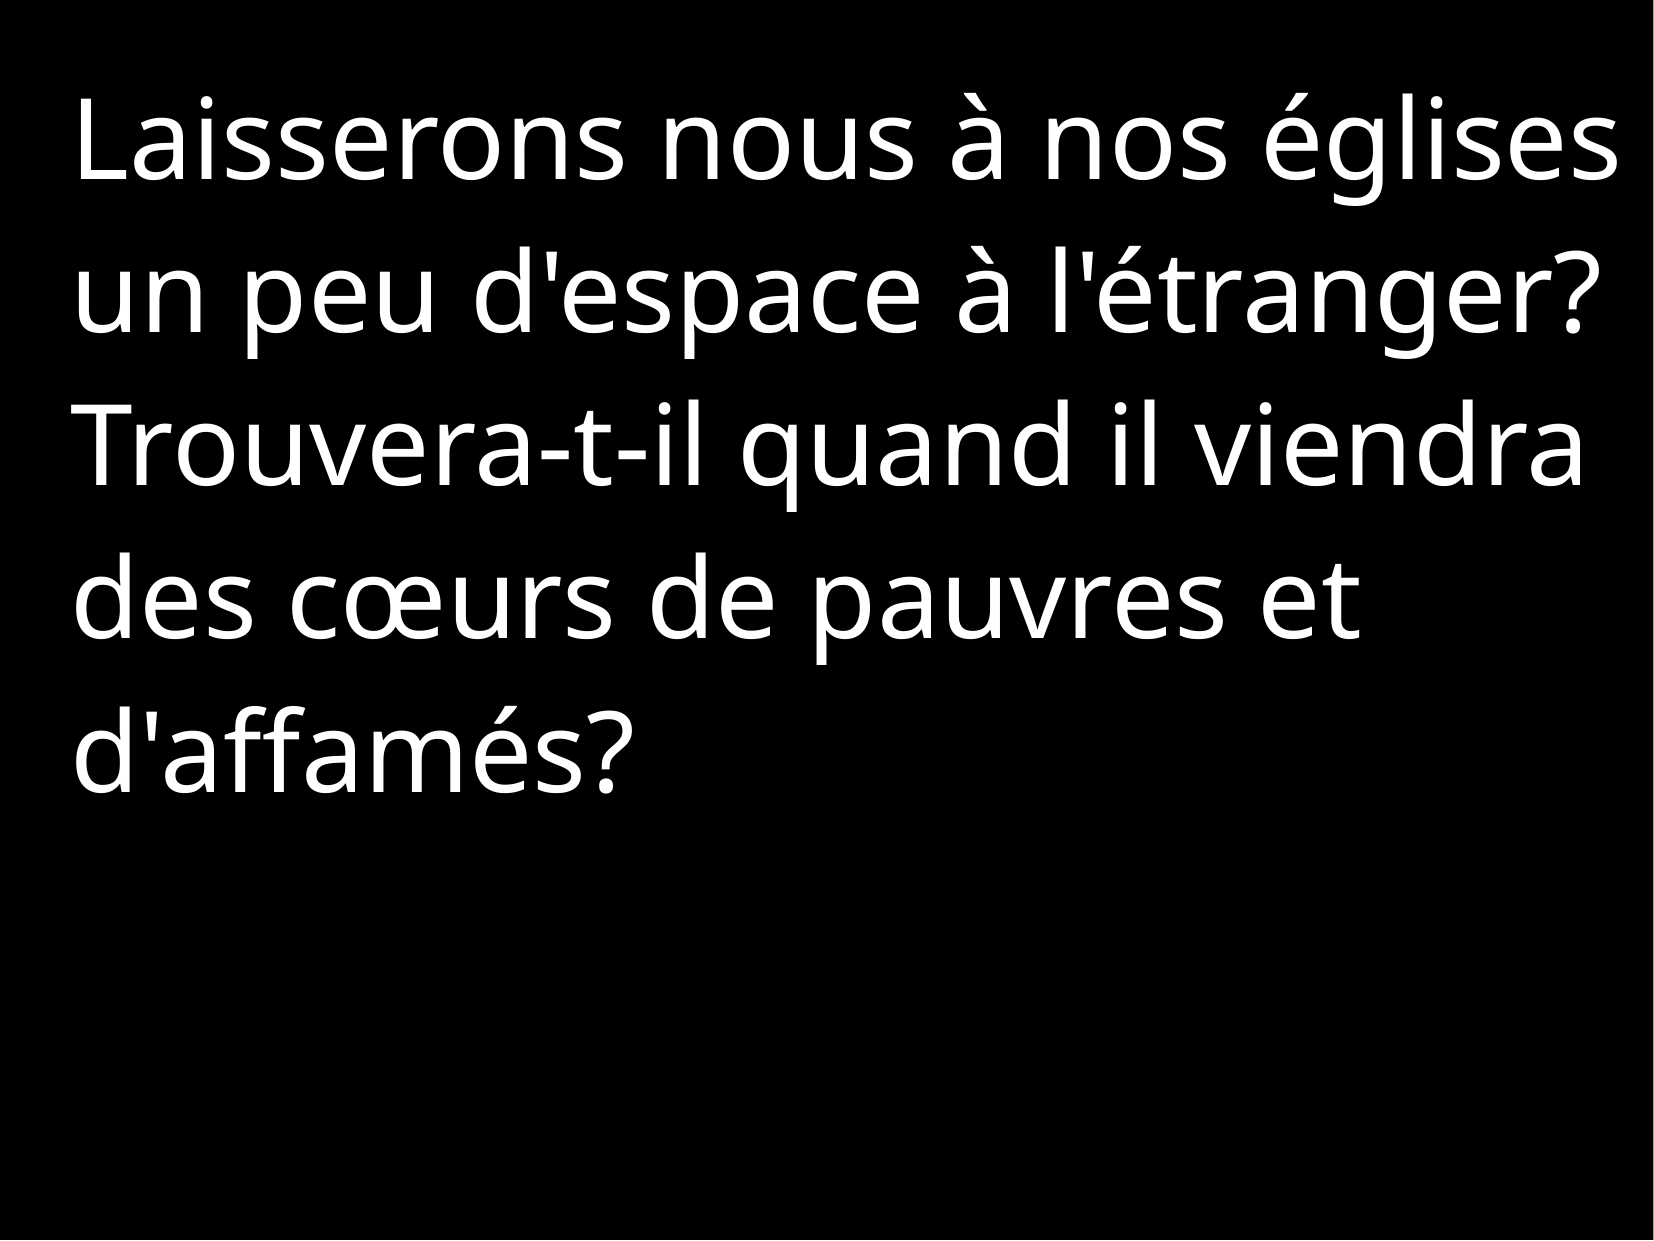

# Laisserons nous à nos églises  un peu d'espace à l'étranger? Trouvera-t-il quand il viendra  des cœurs de pauvres et d'affamés?